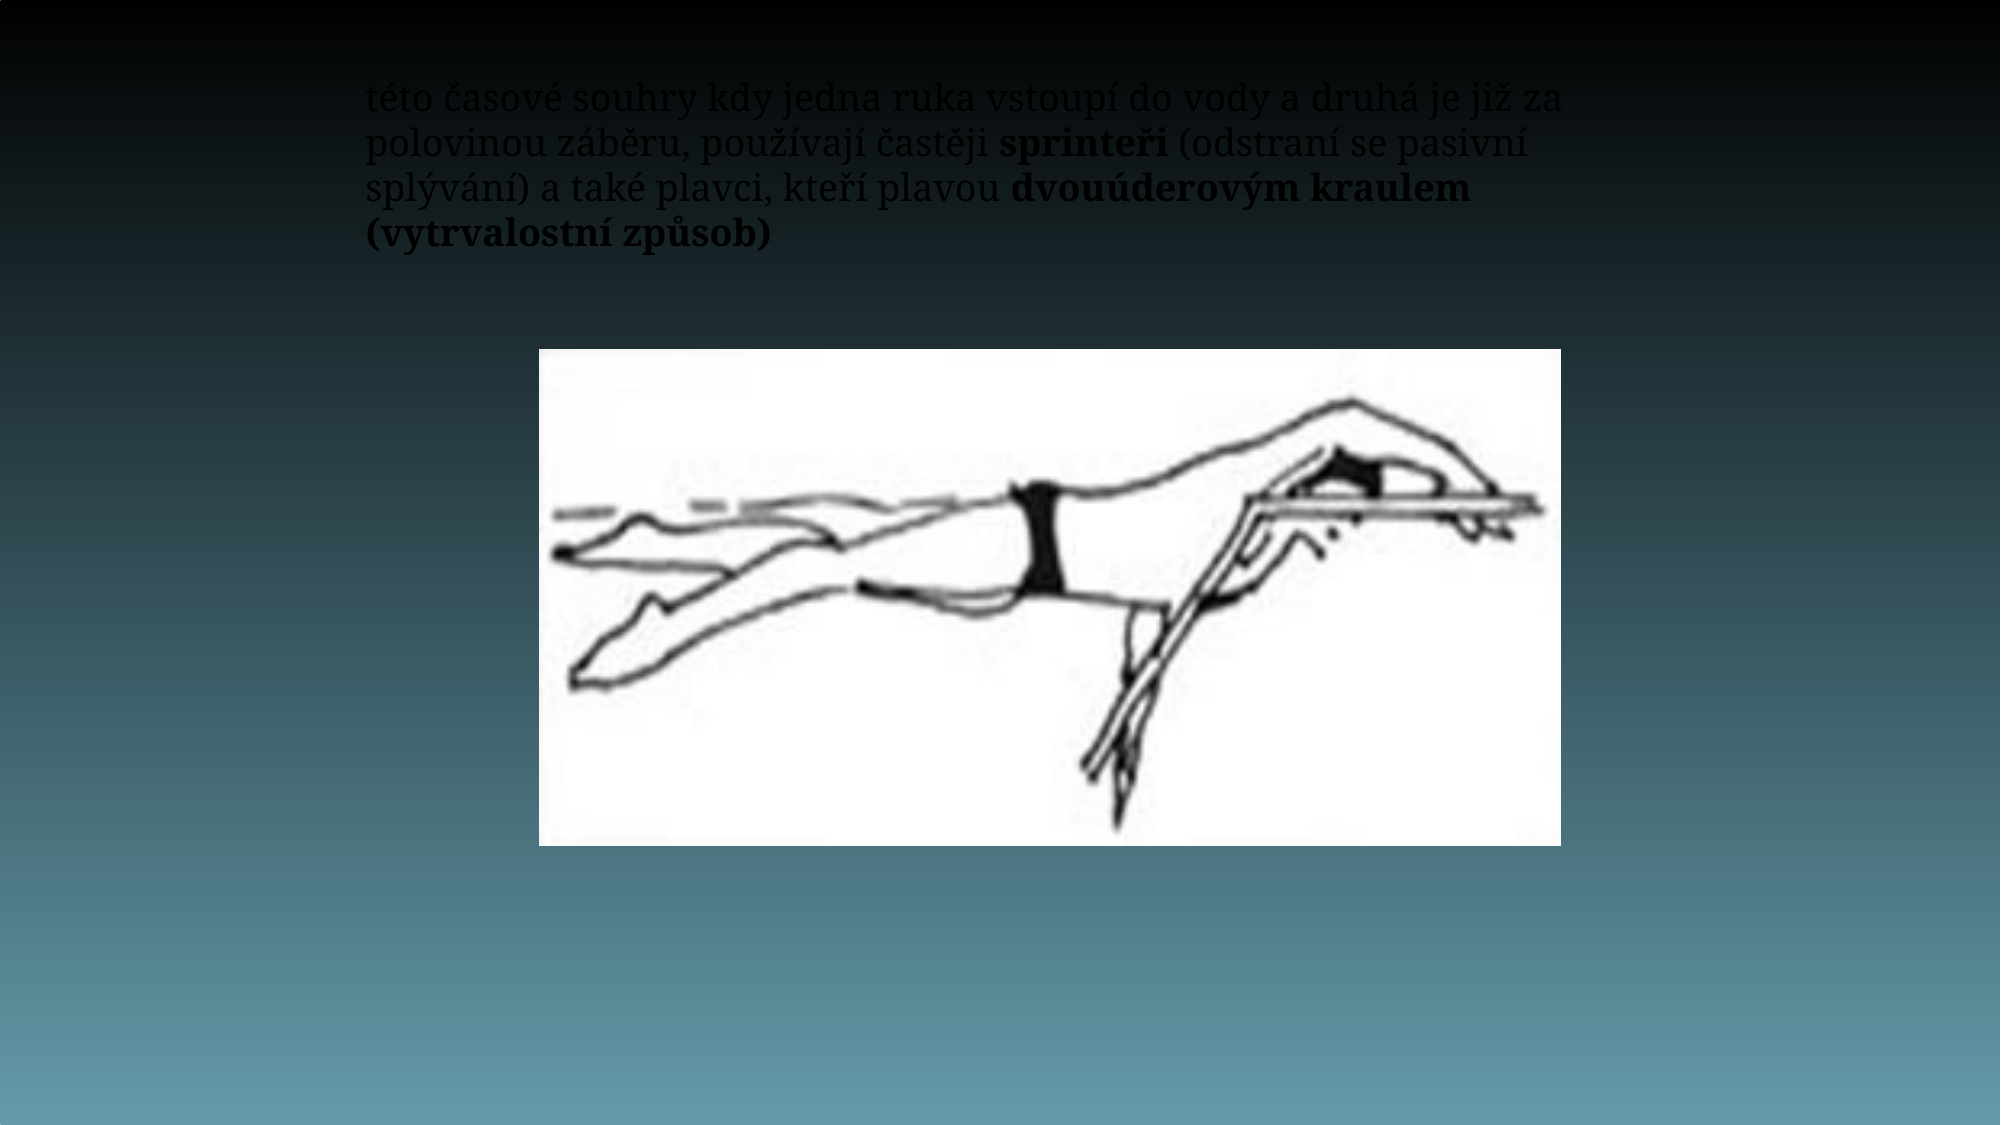

této časové souhry kdy jedna ruka vstoupí do vody a druhá je již za polovinou záběru, používají častěji sprinteři (odstraní se pasivní splývání) a také plavci, kteří plavou dvouúderovým kraulem (vytrvalostní způsob)